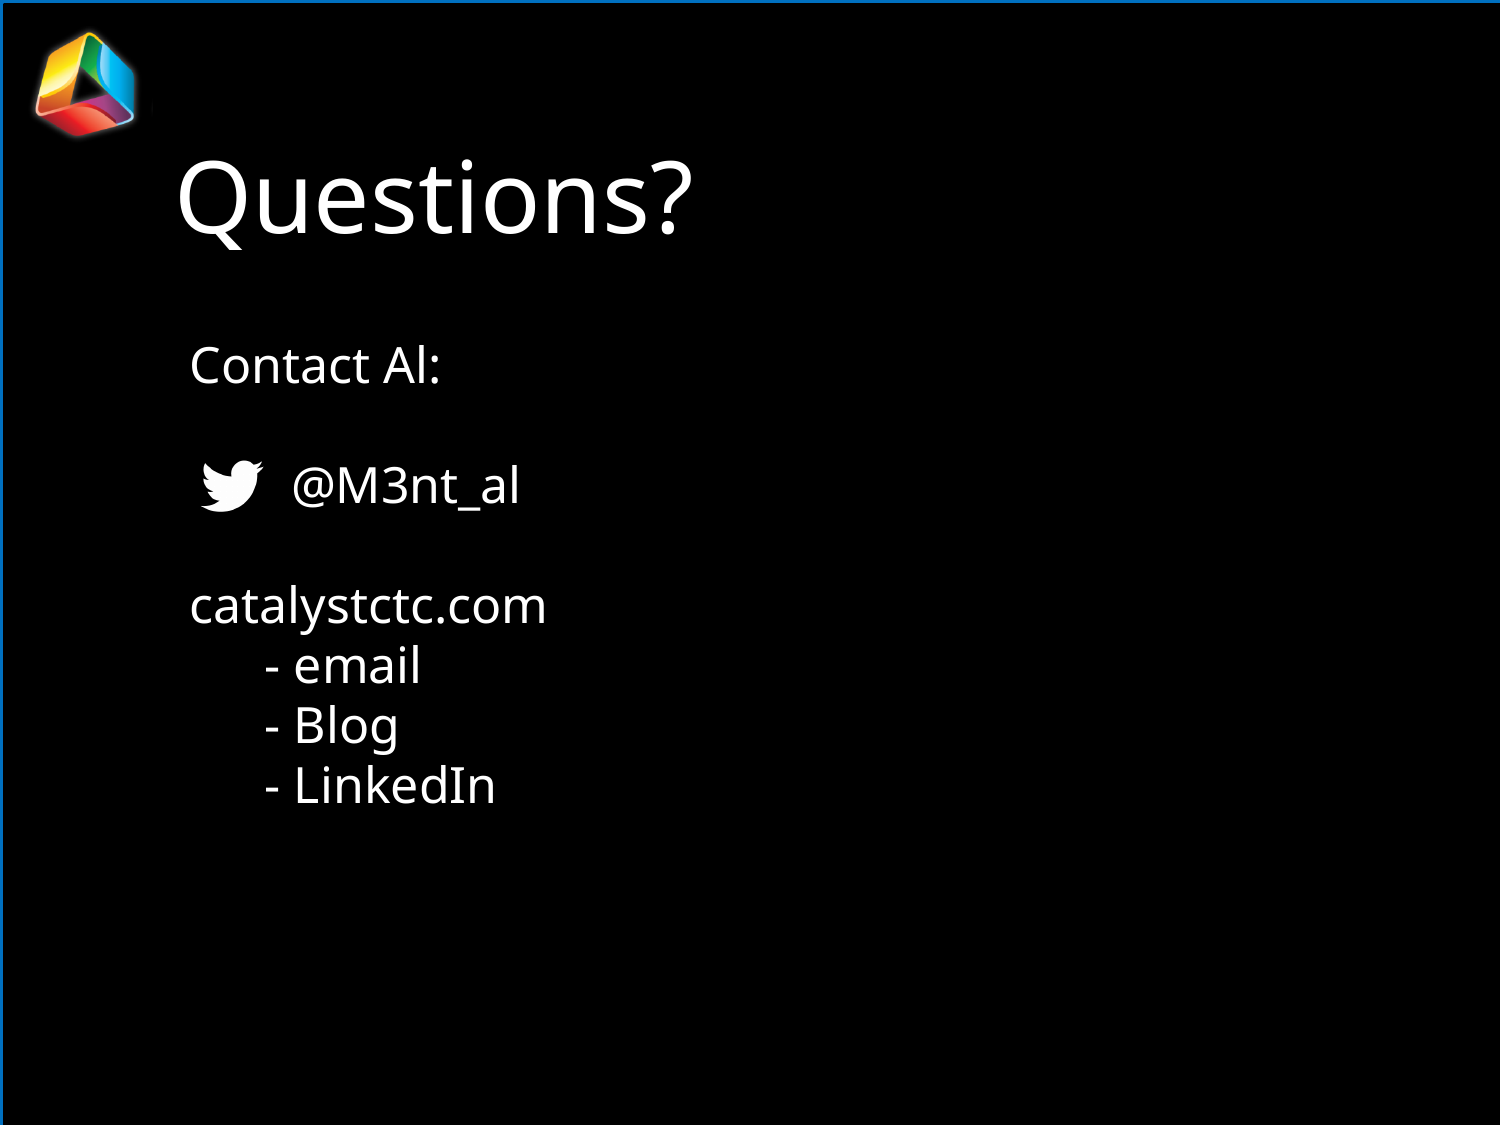

Questions?
Contact Al:
	 @M3nt_al
catalystctc.com
	- email
	- Blog
	- LinkedIn
# Opening